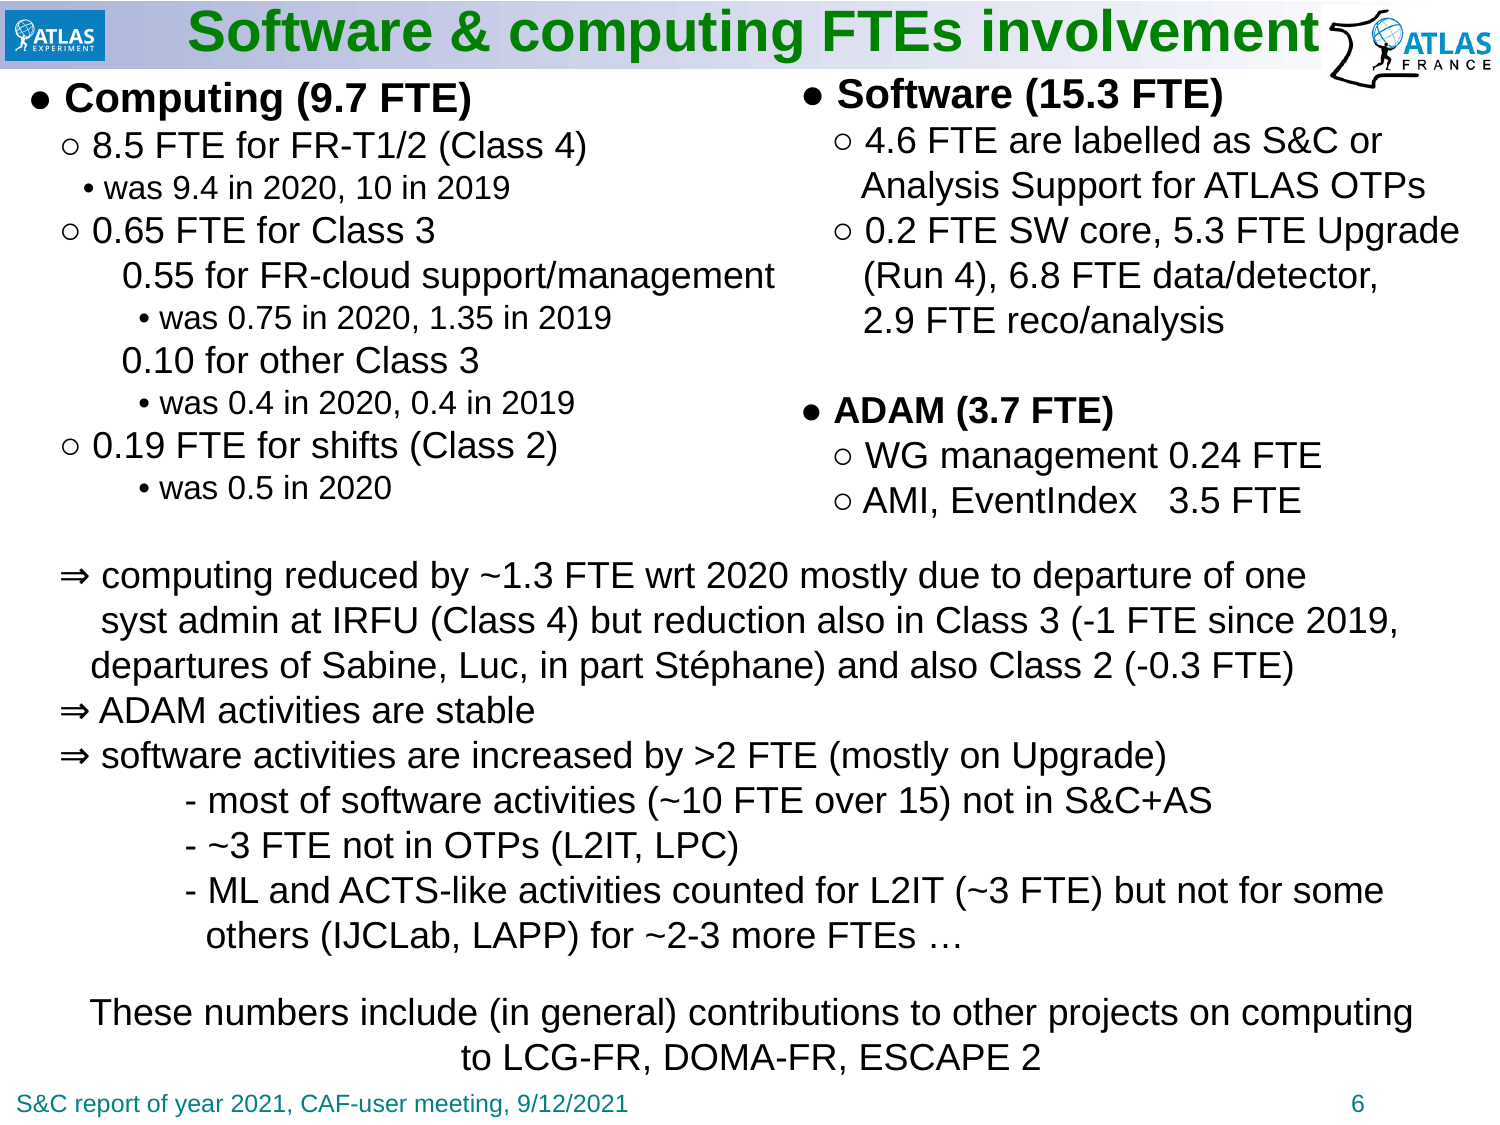

Software & computing FTEs involvement
● Software (15.3 FTE)
 ○ 4.6 FTE are labelled as S&C or
 Analysis Support for ATLAS OTPs
 ○ 0.2 FTE SW core, 5.3 FTE Upgrade
 (Run 4), 6.8 FTE data/detector,
 2.9 FTE reco/analysis
● ADAM (3.7 FTE)
 ○ WG management 0.24 FTE
 ○ AMI, EventIndex 3.5 FTE
● Computing (9.7 FTE)
 ○ 8.5 FTE for FR-T1/2 (Class 4)
 • was 9.4 in 2020, 10 in 2019
 ○ 0.65 FTE for Class 3
 0.55 for FR-cloud support/management
 • was 0.75 in 2020, 1.35 in 2019
 0.10 for other Class 3
 • was 0.4 in 2020, 0.4 in 2019
 ○ 0.19 FTE for shifts (Class 2)
 • was 0.5 in 2020
 ⇒ computing reduced by ~1.3 FTE wrt 2020 mostly due to departure of one
 syst admin at IRFU (Class 4) but reduction also in Class 3 (-1 FTE since 2019,
 departures of Sabine, Luc, in part Stéphane) and also Class 2 (-0.3 FTE)
 ⇒ ADAM activities are stable
 ⇒ software activities are increased by >2 FTE (mostly on Upgrade)
 - most of software activities (~10 FTE over 15) not in S&C+AS
 - ~3 FTE not in OTPs (L2IT, LPC)
 - ML and ACTS-like activities counted for L2IT (~3 FTE) but not for some
 others (IJCLab, LAPP) for ~2-3 more FTEs …
These numbers include (in general) contributions to other projects on computing to LCG-FR, DOMA-FR, ESCAPE 2